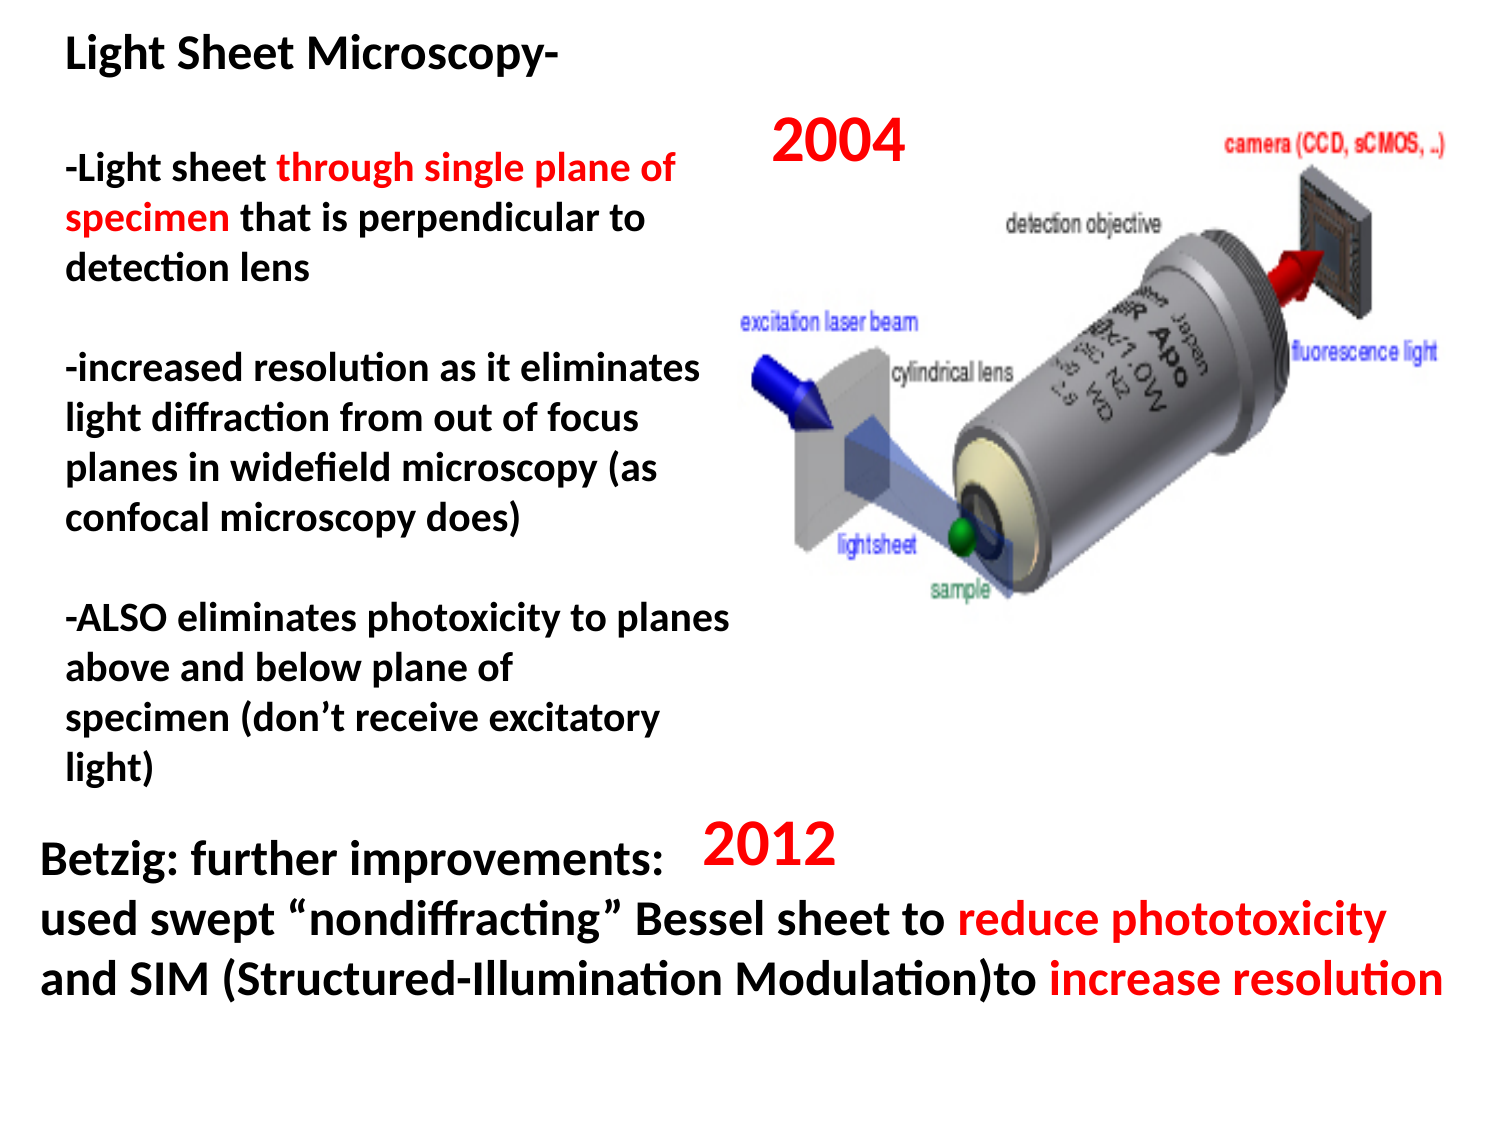

Light Sheet Microscopy-
-Light sheet through single plane of specimen that is perpendicular to detection lens
-increased resolution as it eliminates light diffraction from out of focus
planes in widefield microscopy (as confocal microscopy does)
-ALSO eliminates photoxicity to planes above and below plane of
specimen (don’t receive excitatory light)
2004
2012
Betzig: further improvements:
used swept “nondiffracting” Bessel sheet to reduce phototoxicity
and SIM (Structured-Illumination Modulation)to increase resolution